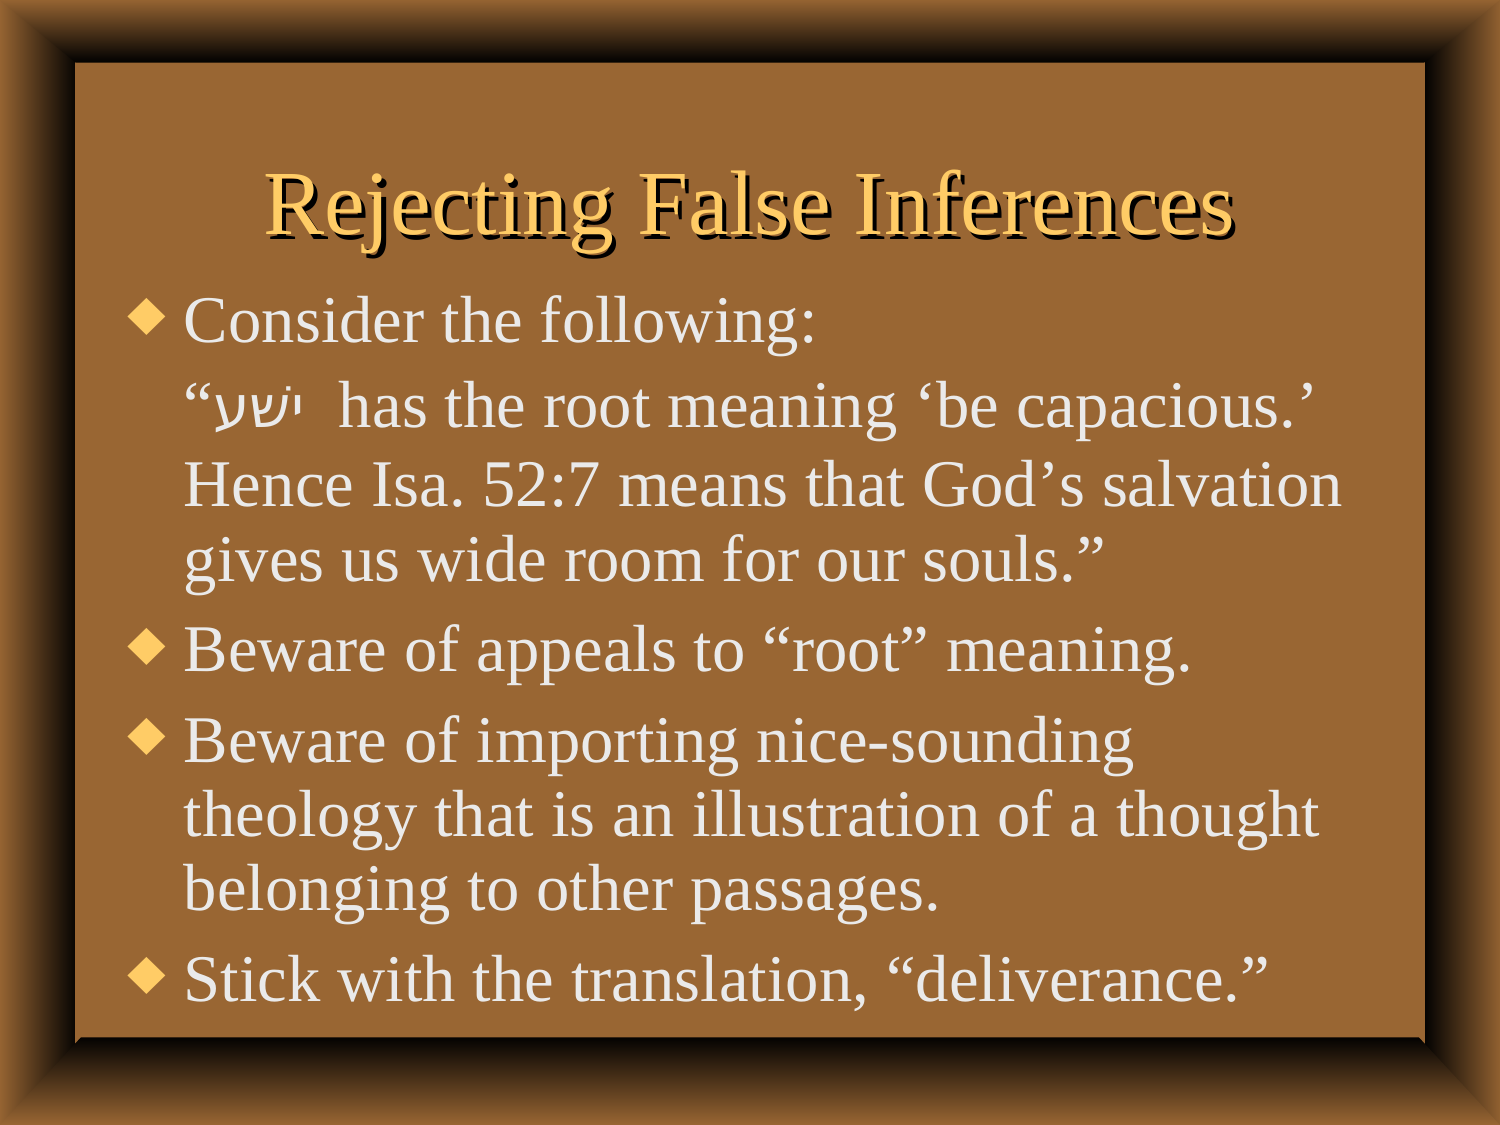

# Rejecting False Inferences
Consider the following:
“ישׁע has the root meaning ‘be capacious.’ Hence Isa. 52:7 means that God’s salvation gives us wide room for our souls.”
Beware of appeals to “root” meaning.
Beware of importing nice-sounding theology that is an illustration of a thought belonging to other passages.
Stick with the translation, “deliverance.”